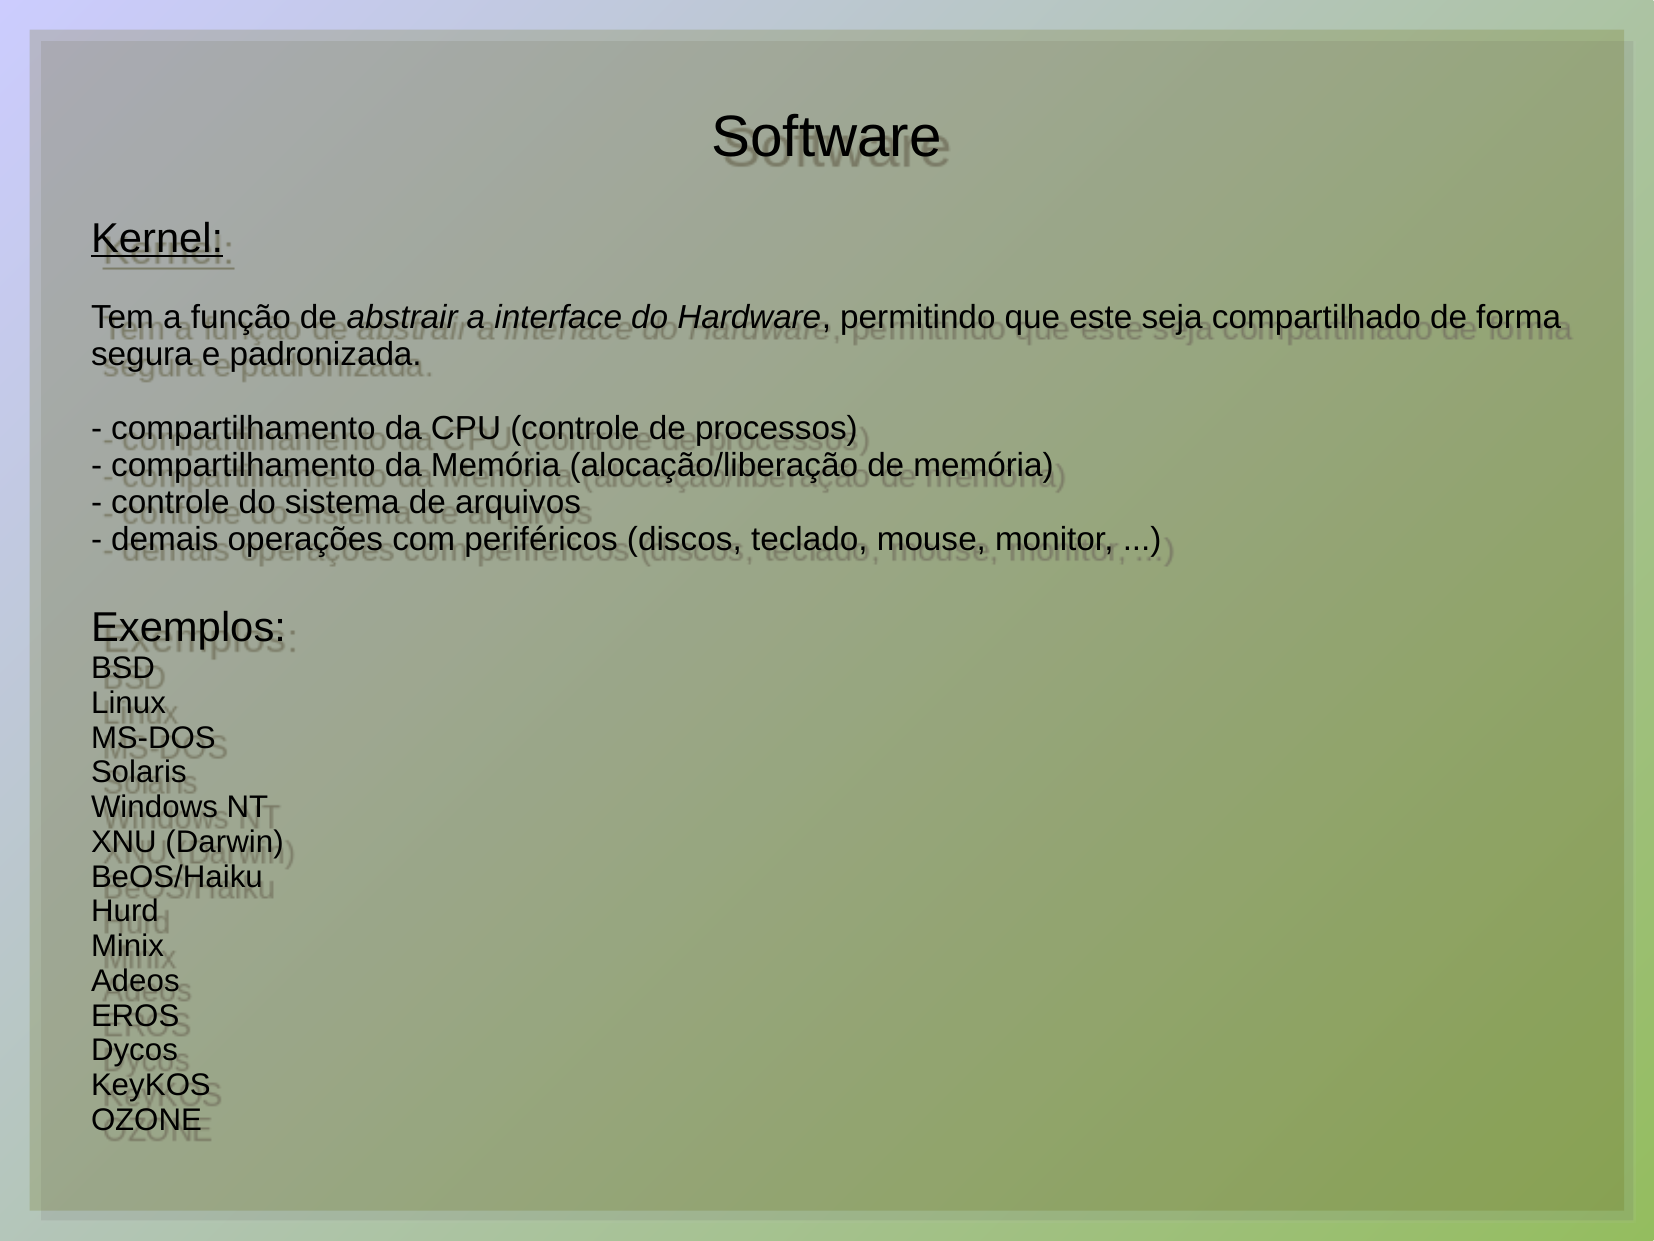

Software
Kernel:
Tem a função de abstrair a interface do Hardware, permitindo que este seja compartilhado de forma segura e padronizada.
- compartilhamento da CPU (controle de processos)
- compartilhamento da Memória (alocação/liberação de memória)
- controle do sistema de arquivos
- demais operações com periféricos (discos, teclado, mouse, monitor, ...)
Exemplos:
BSD
Linux
MS-DOS
Solaris
Windows NT
XNU (Darwin)
BeOS/Haiku
Hurd
Minix
Adeos
EROS
Dycos
KeyKOS
OZONE